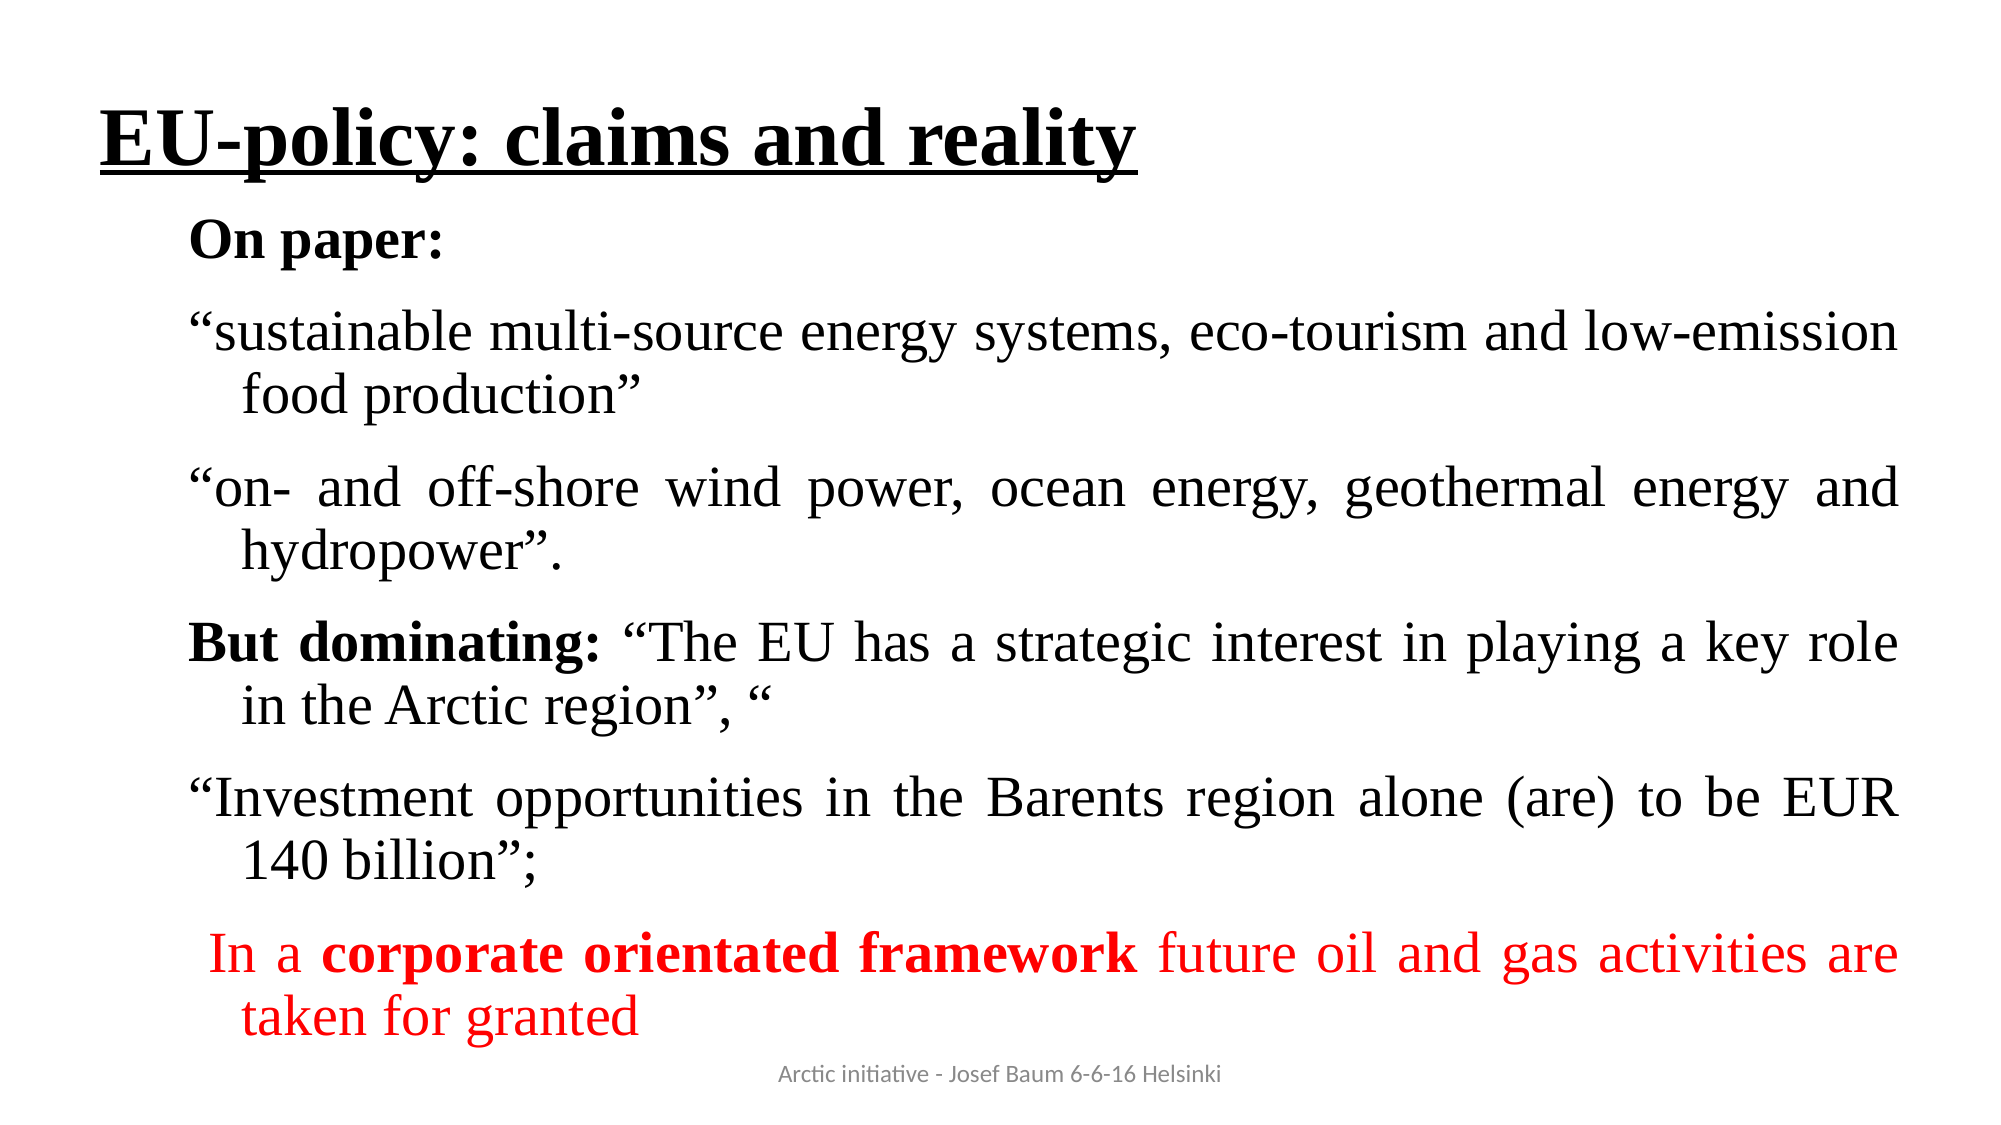

# EU-policy: claims and reality
On paper:
“sustainable multi-source energy systems, eco-tourism and low-emission food production”
“on- and off-shore wind power, ocean energy, geothermal energy and hydropower”.
But dominating: “The EU has a strategic interest in playing a key role in the Arctic region”, “
“Investment opportunities in the Barents region alone (are) to be EUR 140 billion”;
 In a corporate orientated framework future oil and gas activities are taken for granted
Arctic initiative - Josef Baum 6-6-16 Helsinki